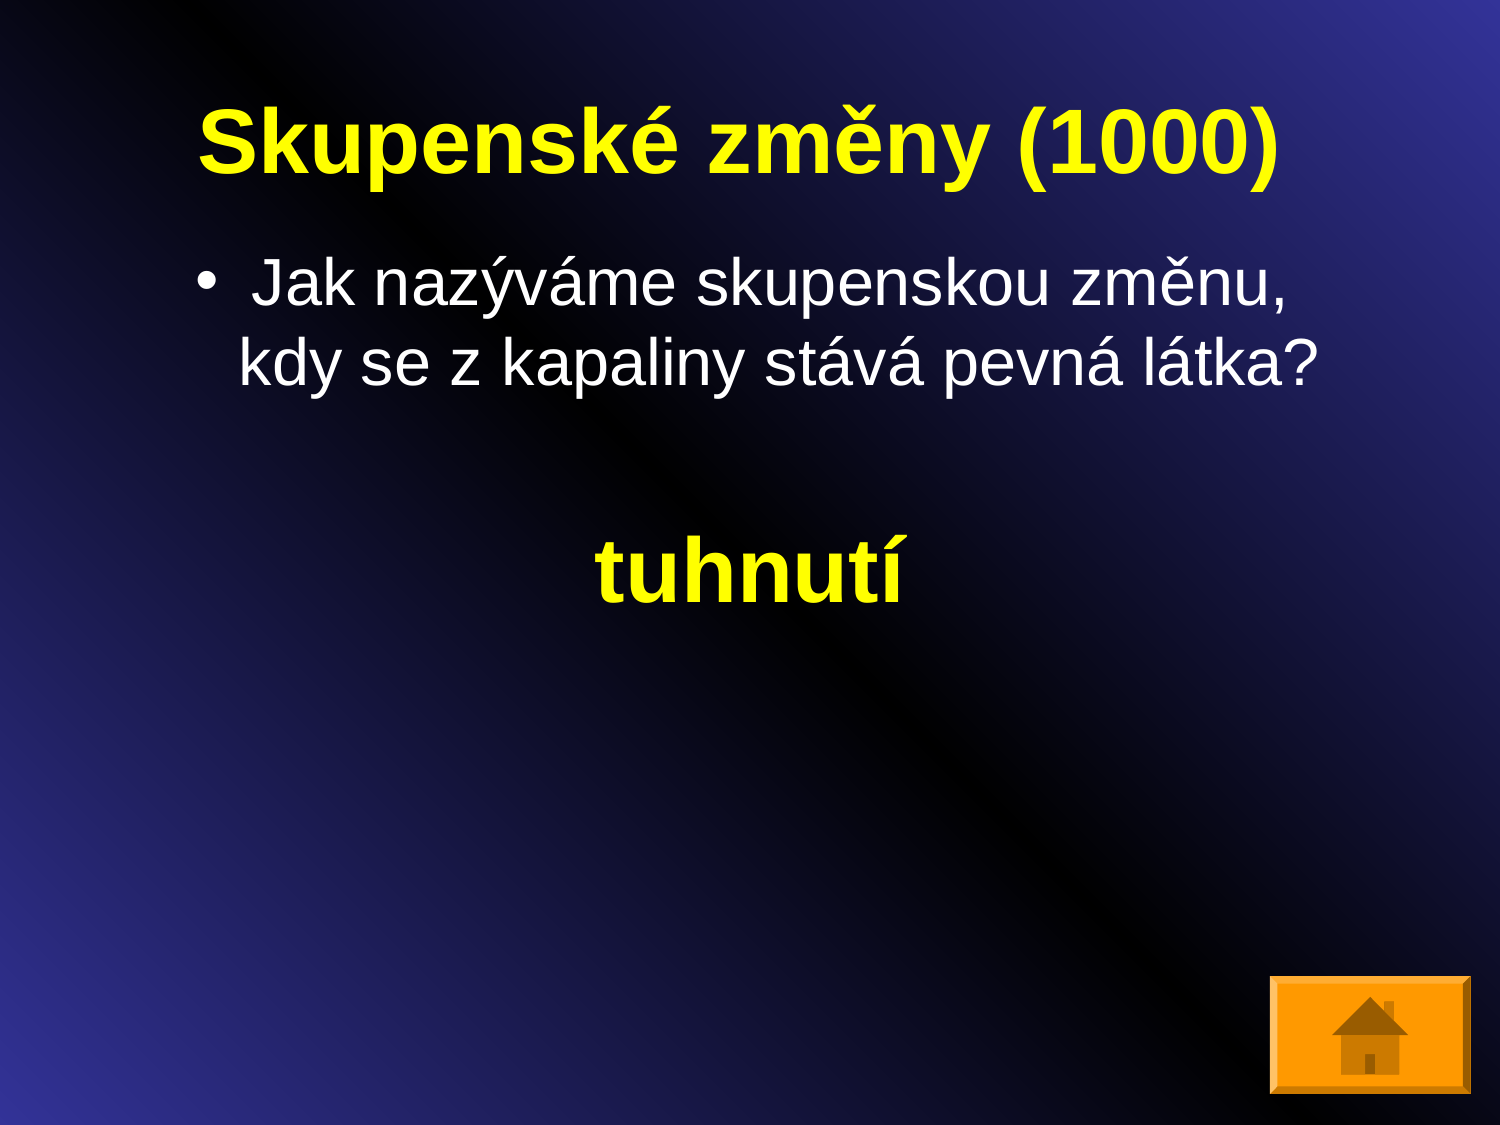

# Skupenské změny (1000)
Jak nazýváme skupenskou změnu,
kdy se z kapaliny stává pevná látka?
tuhnutí